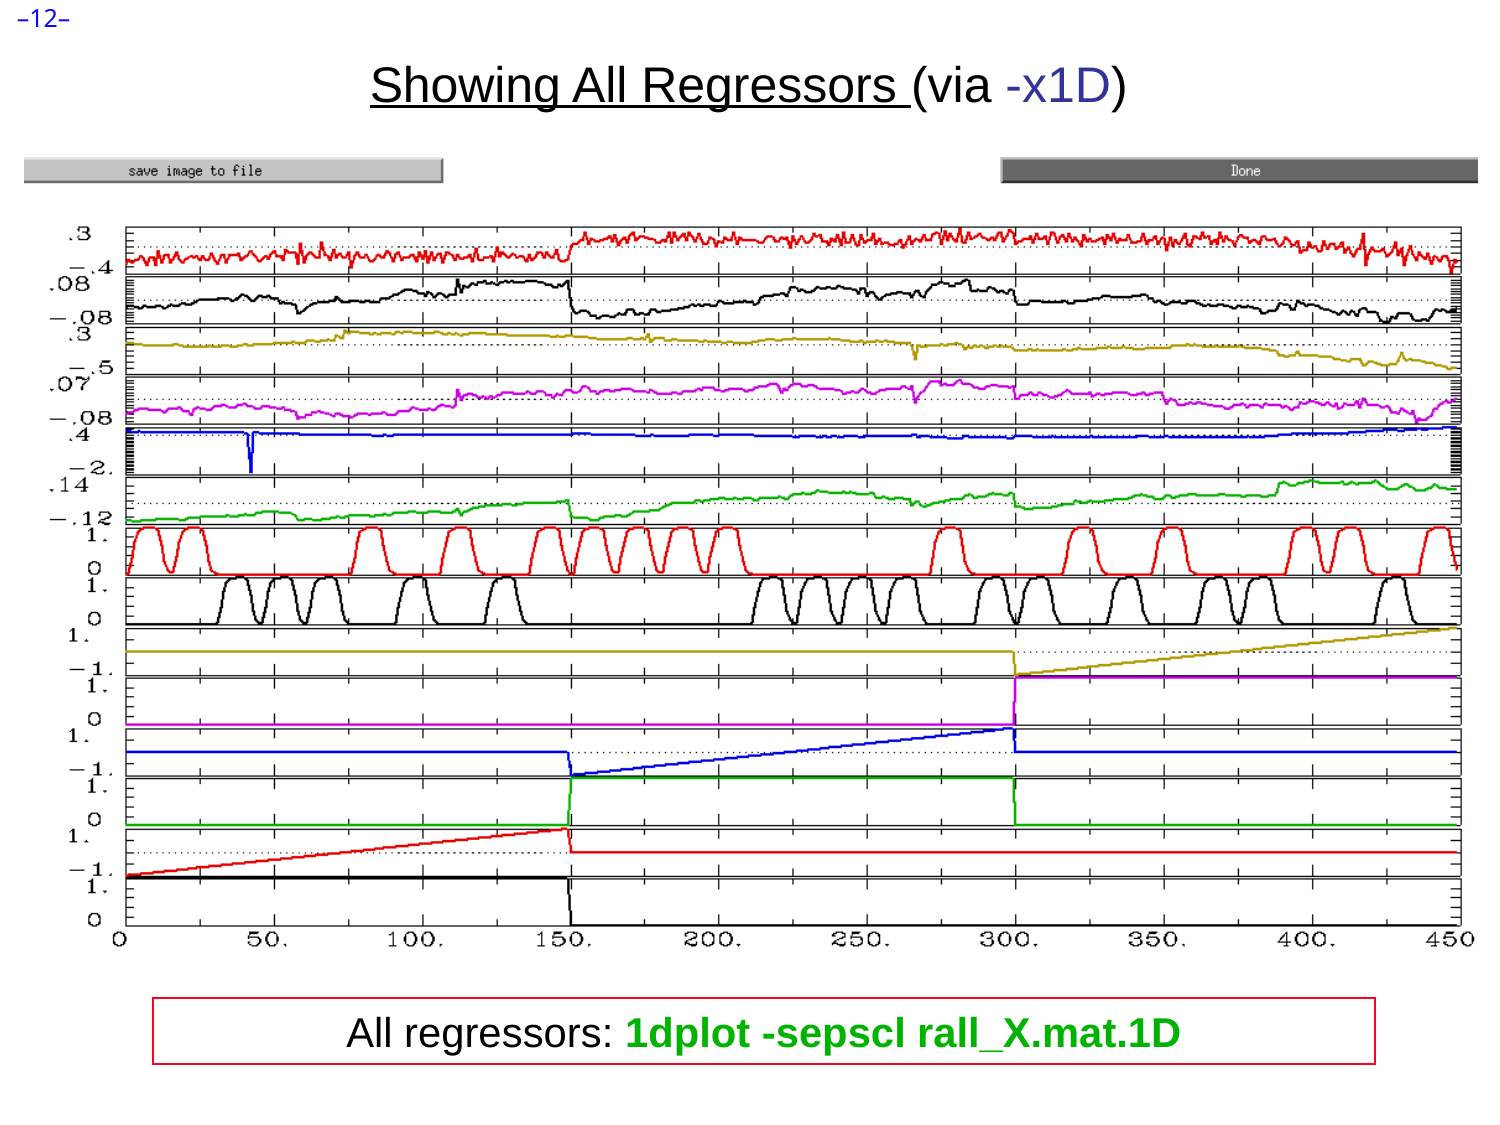

# Showing All Regressors (via -x1D)
All regressors: 1dplot -sepscl rall_X.mat.1D